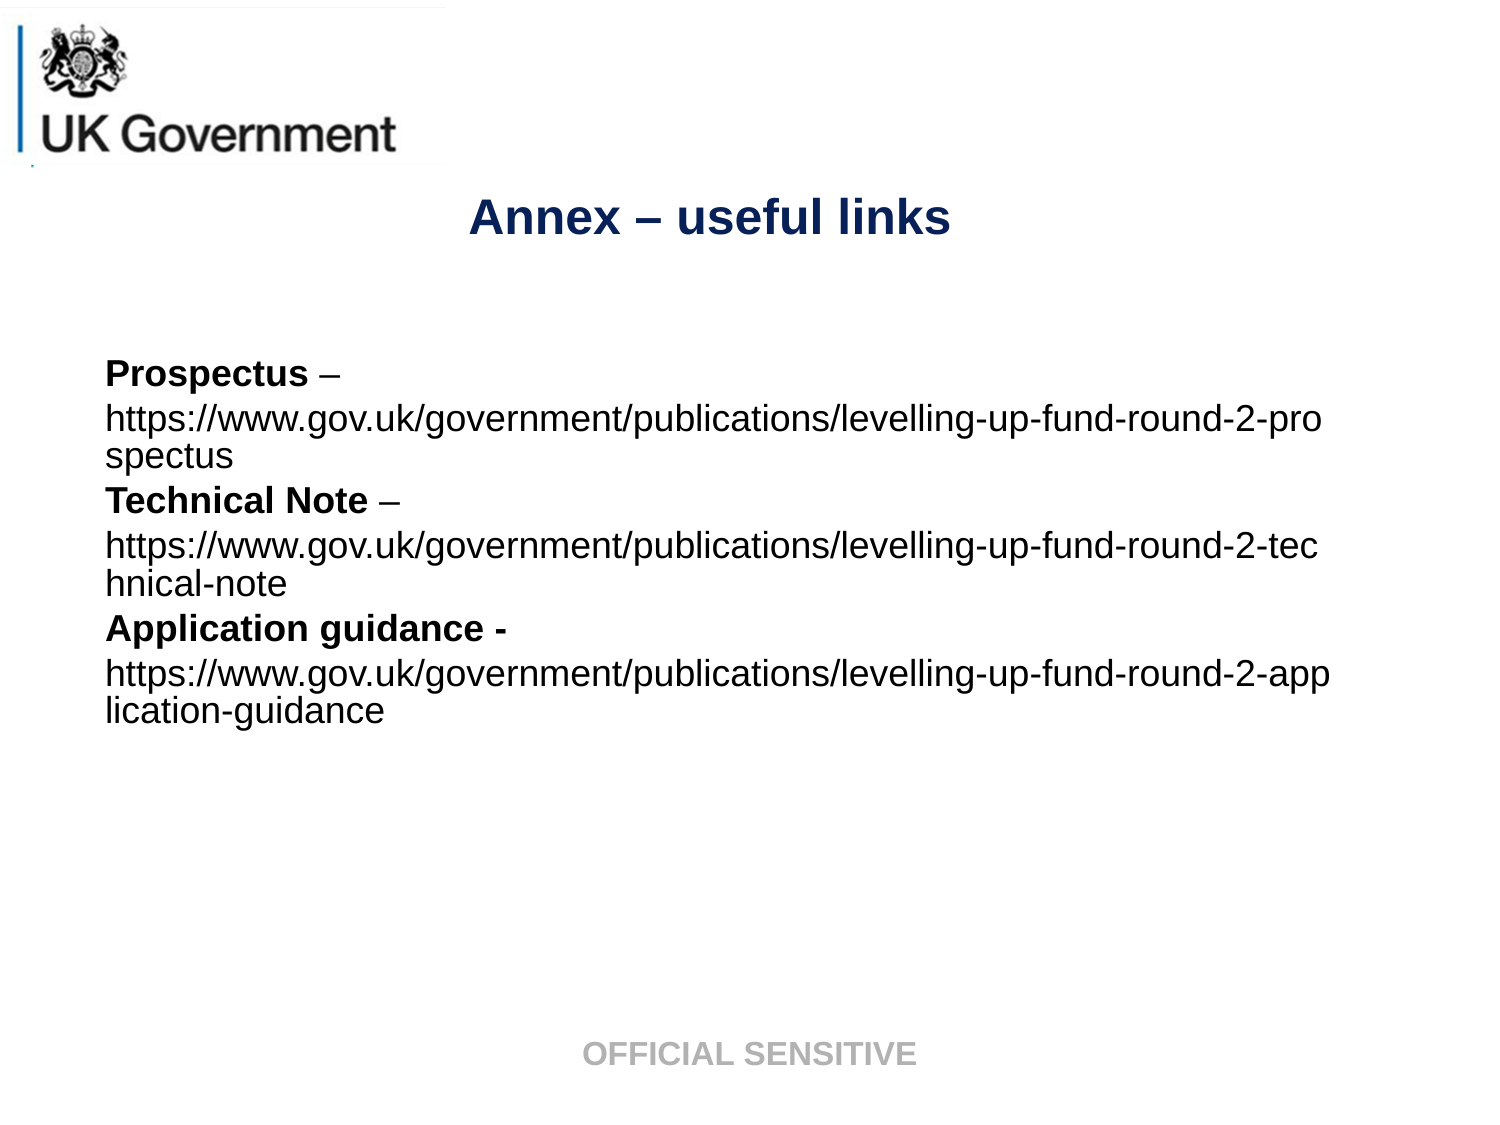

# Annex – useful links
Prospectus – https://www.gov.uk/government/publications/levelling-up-fund-round-2-prospectus
Technical Note – https://www.gov.uk/government/publications/levelling-up-fund-round-2-technical-note
Application guidance - https://www.gov.uk/government/publications/levelling-up-fund-round-2-application-guidance